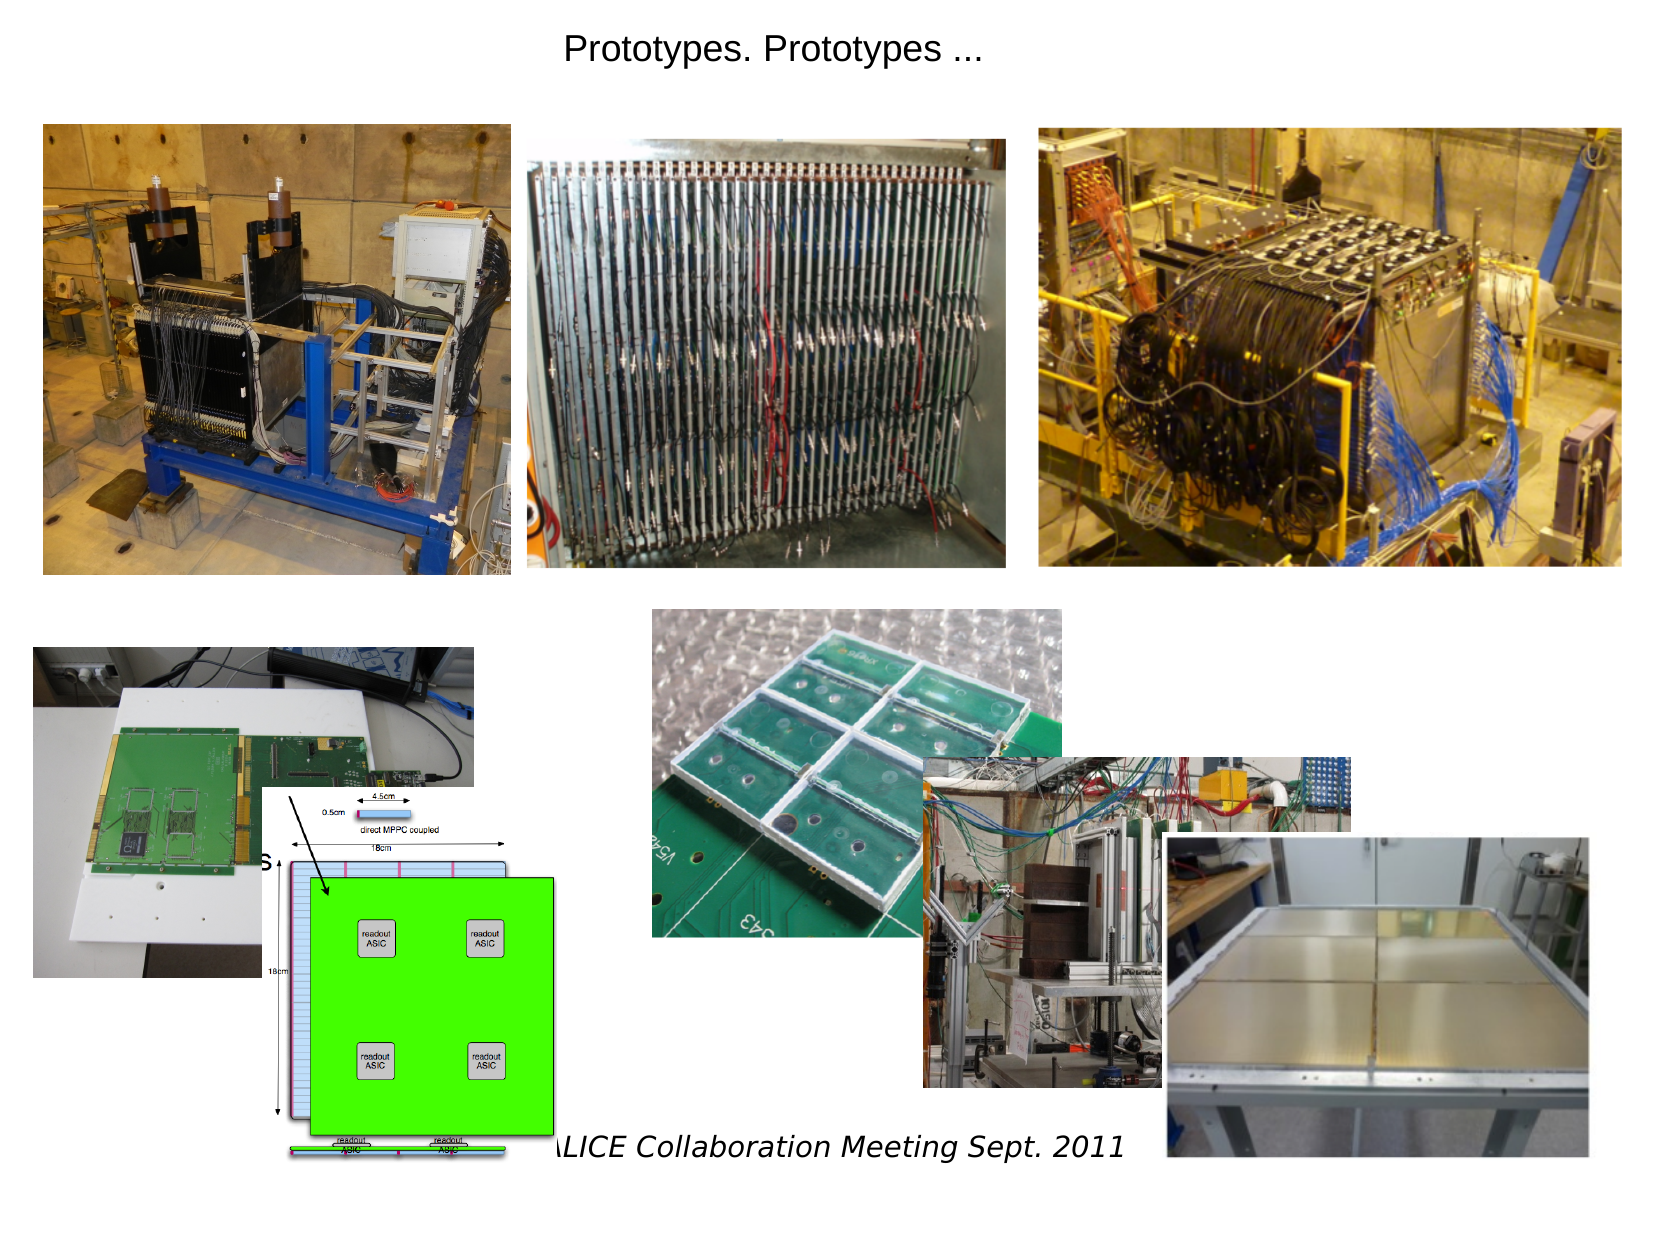

Prototypes. Prototypes ...
CALICE Collaboration Meeting Sept. 2011